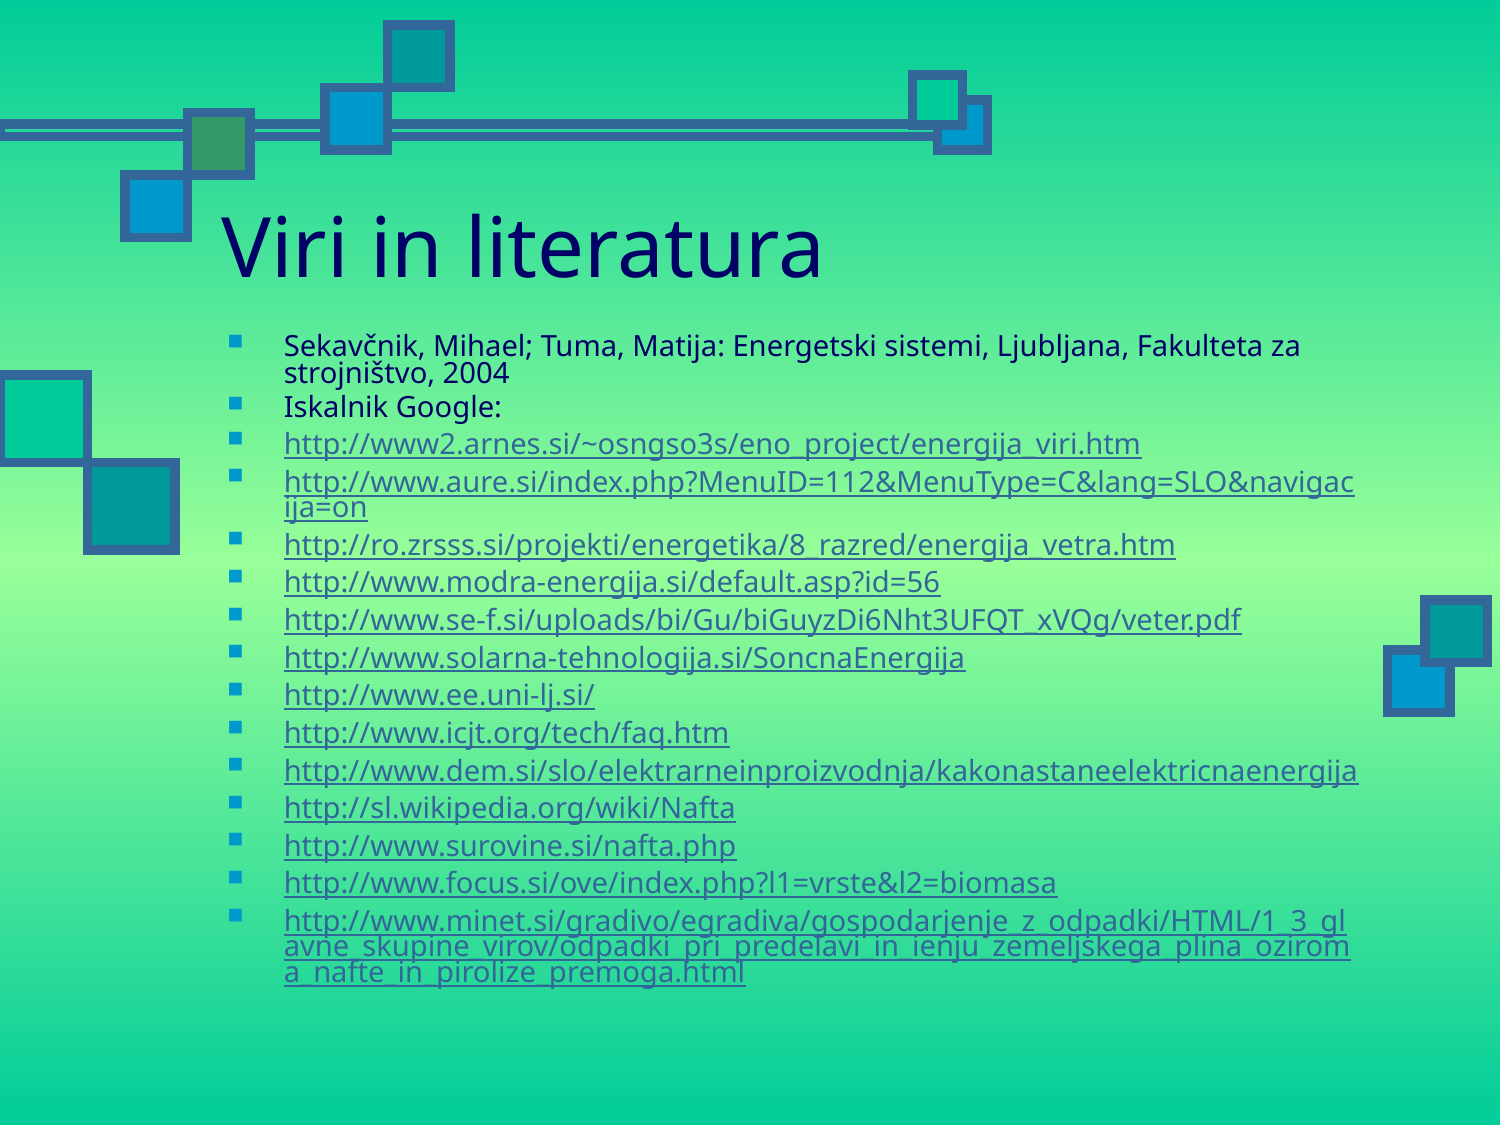

# Viri in literatura
Sekavčnik, Mihael; Tuma, Matija: Energetski sistemi, Ljubljana, Fakulteta za strojništvo, 2004
Iskalnik Google:
http://www2.arnes.si/~osngso3s/eno_project/energija_viri.htm
http://www.aure.si/index.php?MenuID=112&MenuType=C&lang=SLO&navigacija=on
http://ro.zrsss.si/projekti/energetika/8_razred/energija_vetra.htm
http://www.modra-energija.si/default.asp?id=56
http://www.se-f.si/uploads/bi/Gu/biGuyzDi6Nht3UFQT_xVQg/veter.pdf
http://www.solarna-tehnologija.si/SoncnaEnergija
http://www.ee.uni-lj.si/
http://www.icjt.org/tech/faq.htm
http://www.dem.si/slo/elektrarneinproizvodnja/kakonastaneelektricnaenergija
http://sl.wikipedia.org/wiki/Nafta
http://www.surovine.si/nafta.php
http://www.focus.si/ove/index.php?l1=vrste&l2=biomasa
http://www.minet.si/gradivo/egradiva/gospodarjenje_z_odpadki/HTML/1_3_glavne_skupine_virov/odpadki_pri_predelavi_in_ienju_zemeljskega_plina_oziroma_nafte_in_pirolize_premoga.html